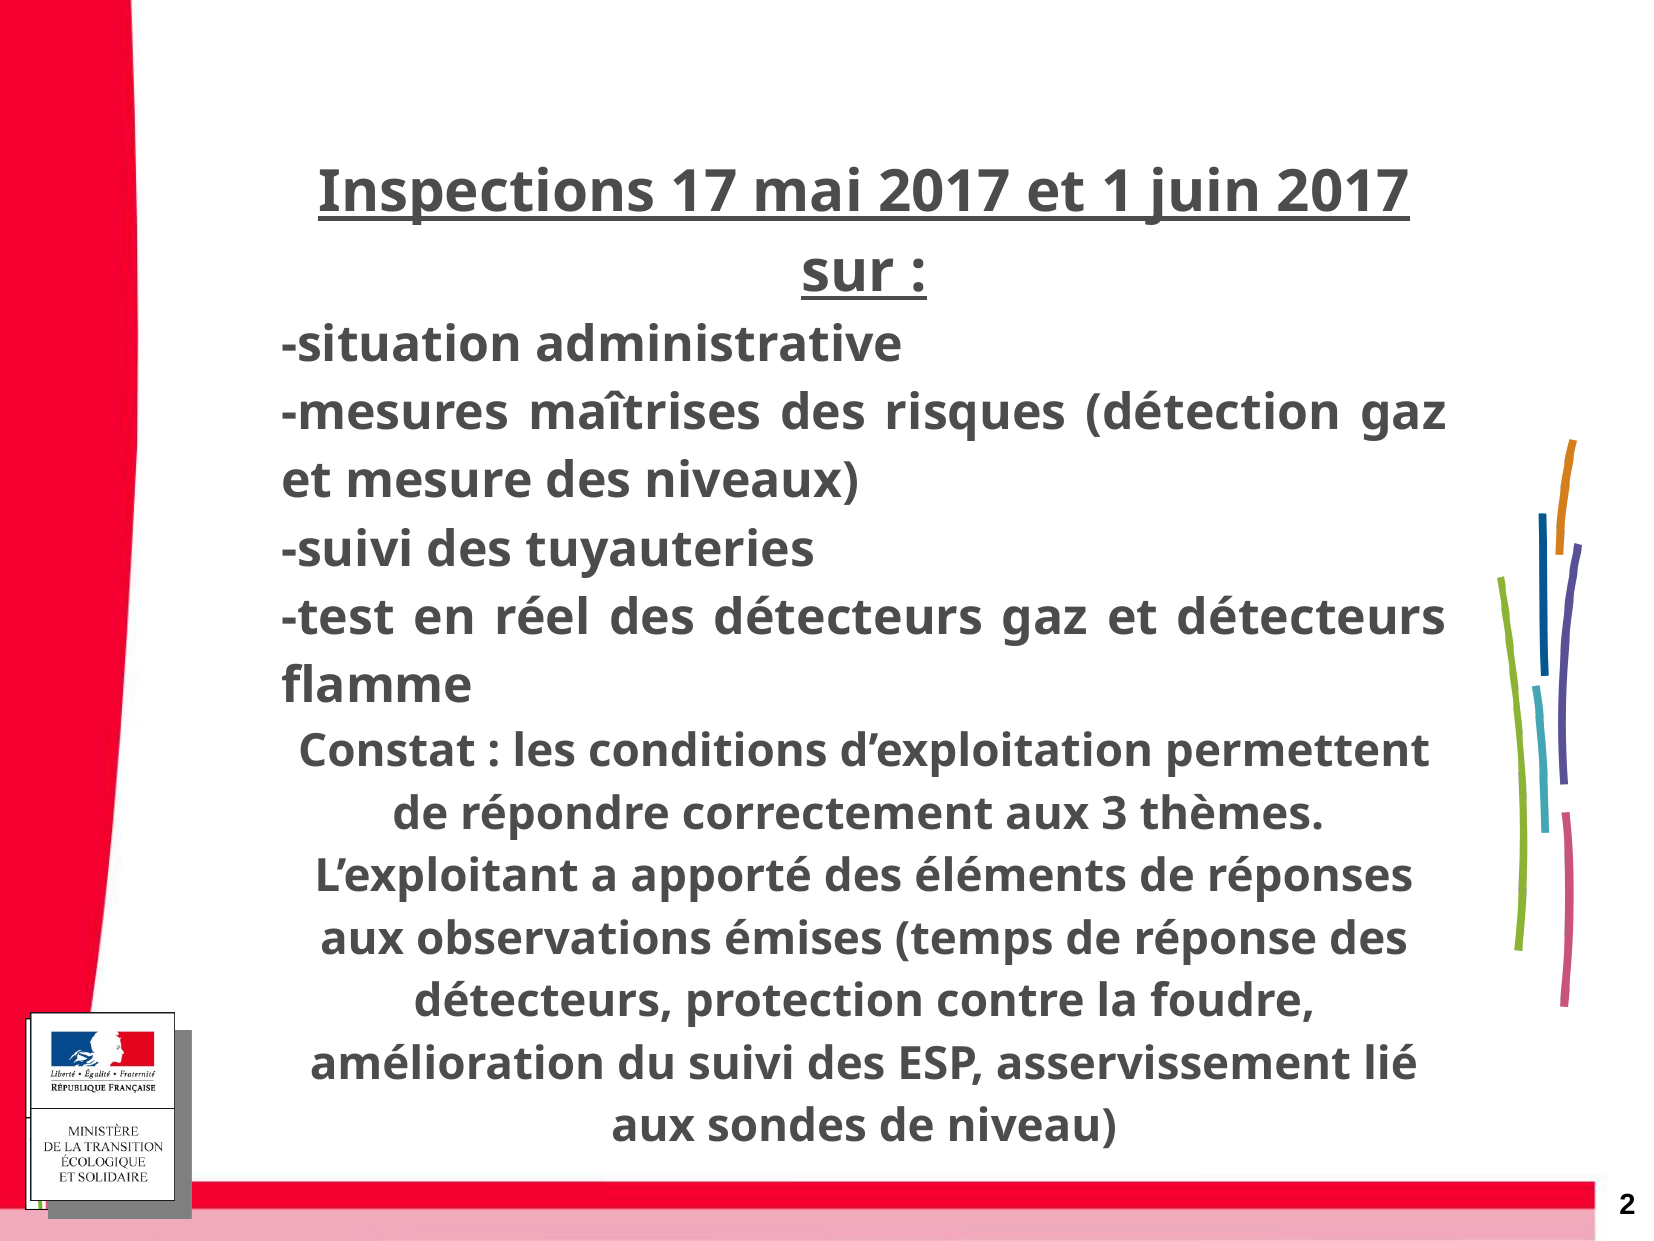

#
Inspections 17 mai 2017 et 1 juin 2017 sur :
-situation administrative
-mesures maîtrises des risques (détection gaz et mesure des niveaux)
-suivi des tuyauteries
-test en réel des détecteurs gaz et détecteurs flamme
Constat : les conditions d’exploitation permettent de répondre correctement aux 3 thèmes. L’exploitant a apporté des éléments de réponses aux observations émises (temps de réponse des détecteurs, protection contre la foudre, amélioration du suivi des ESP, asservissement lié aux sondes de niveau)
2